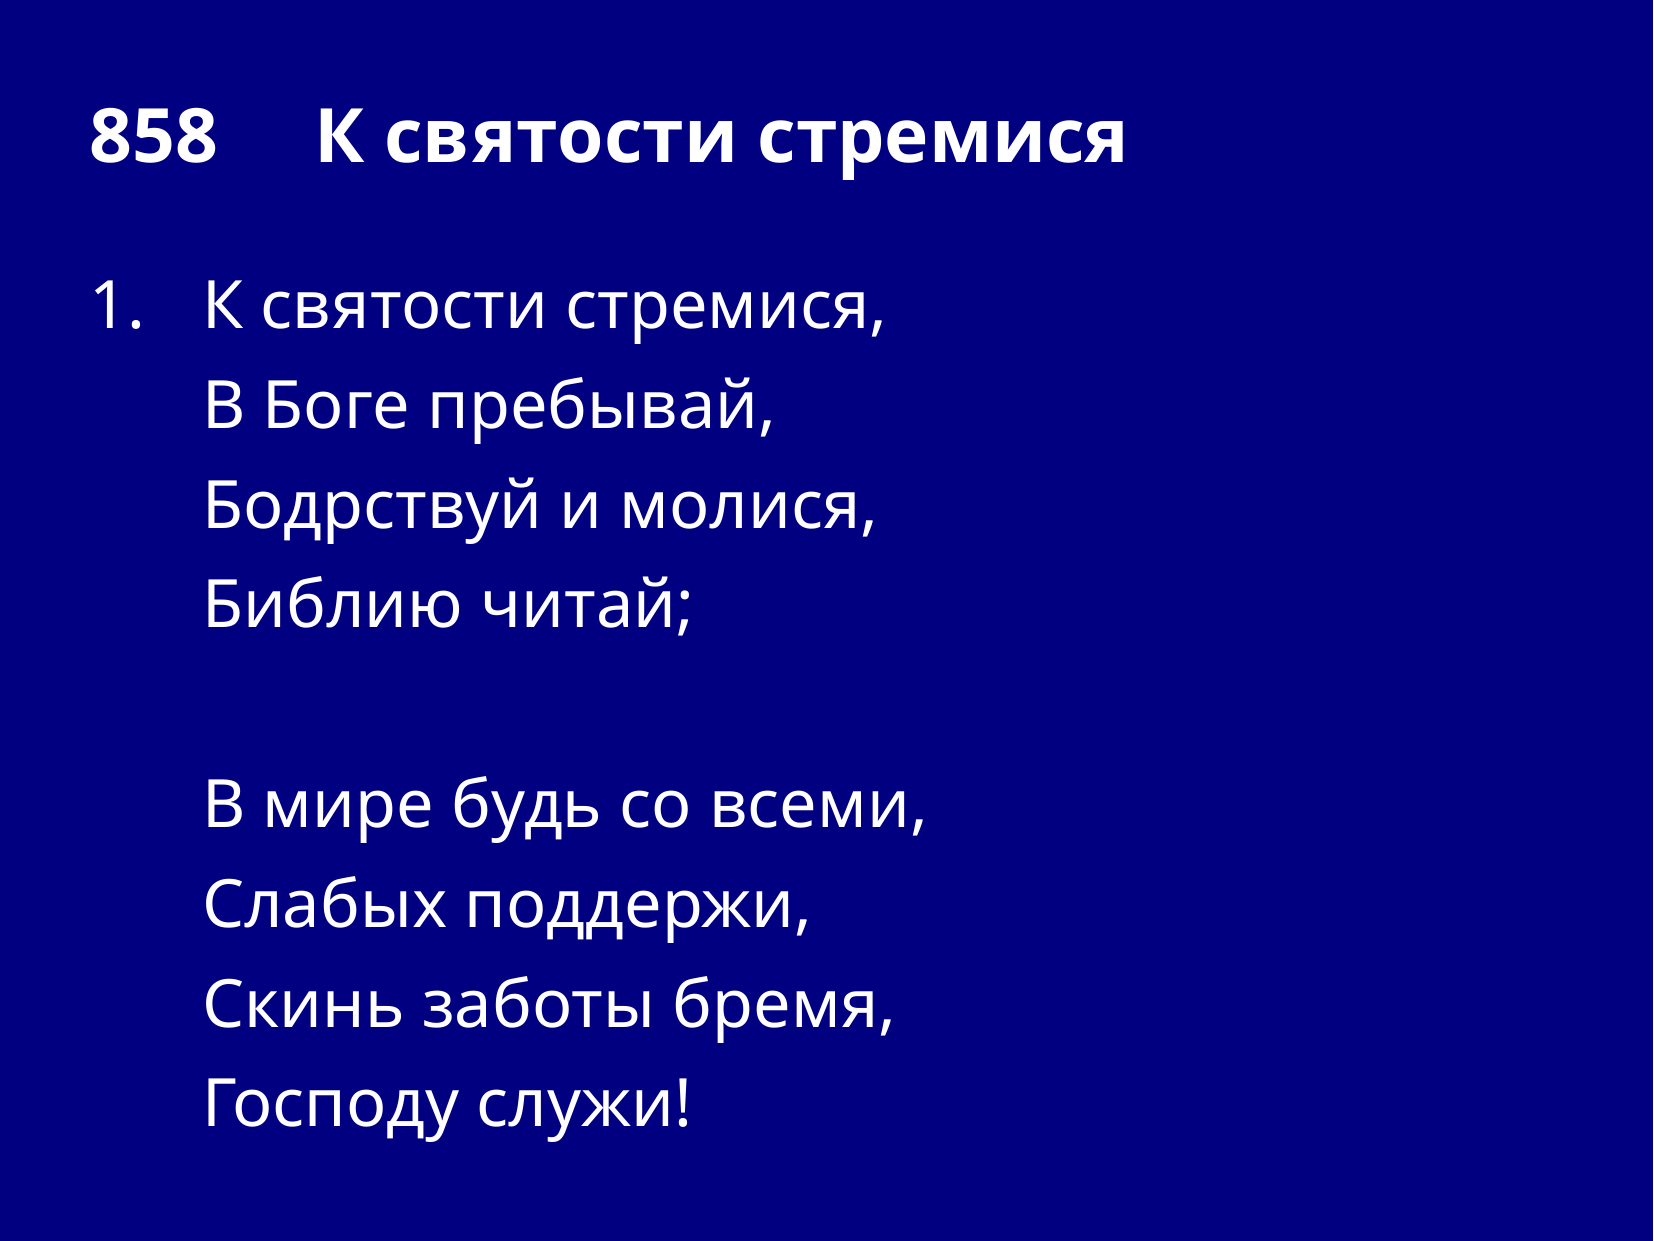

858	К святости стремися
1.	К святости стремися,
	В Боге пребывай,
	Бодрствуй и молися,
	Библию читай;
	В мире будь со всеми,
	Слабых поддержи,
	Скинь заботы бремя,
	Господу служи!